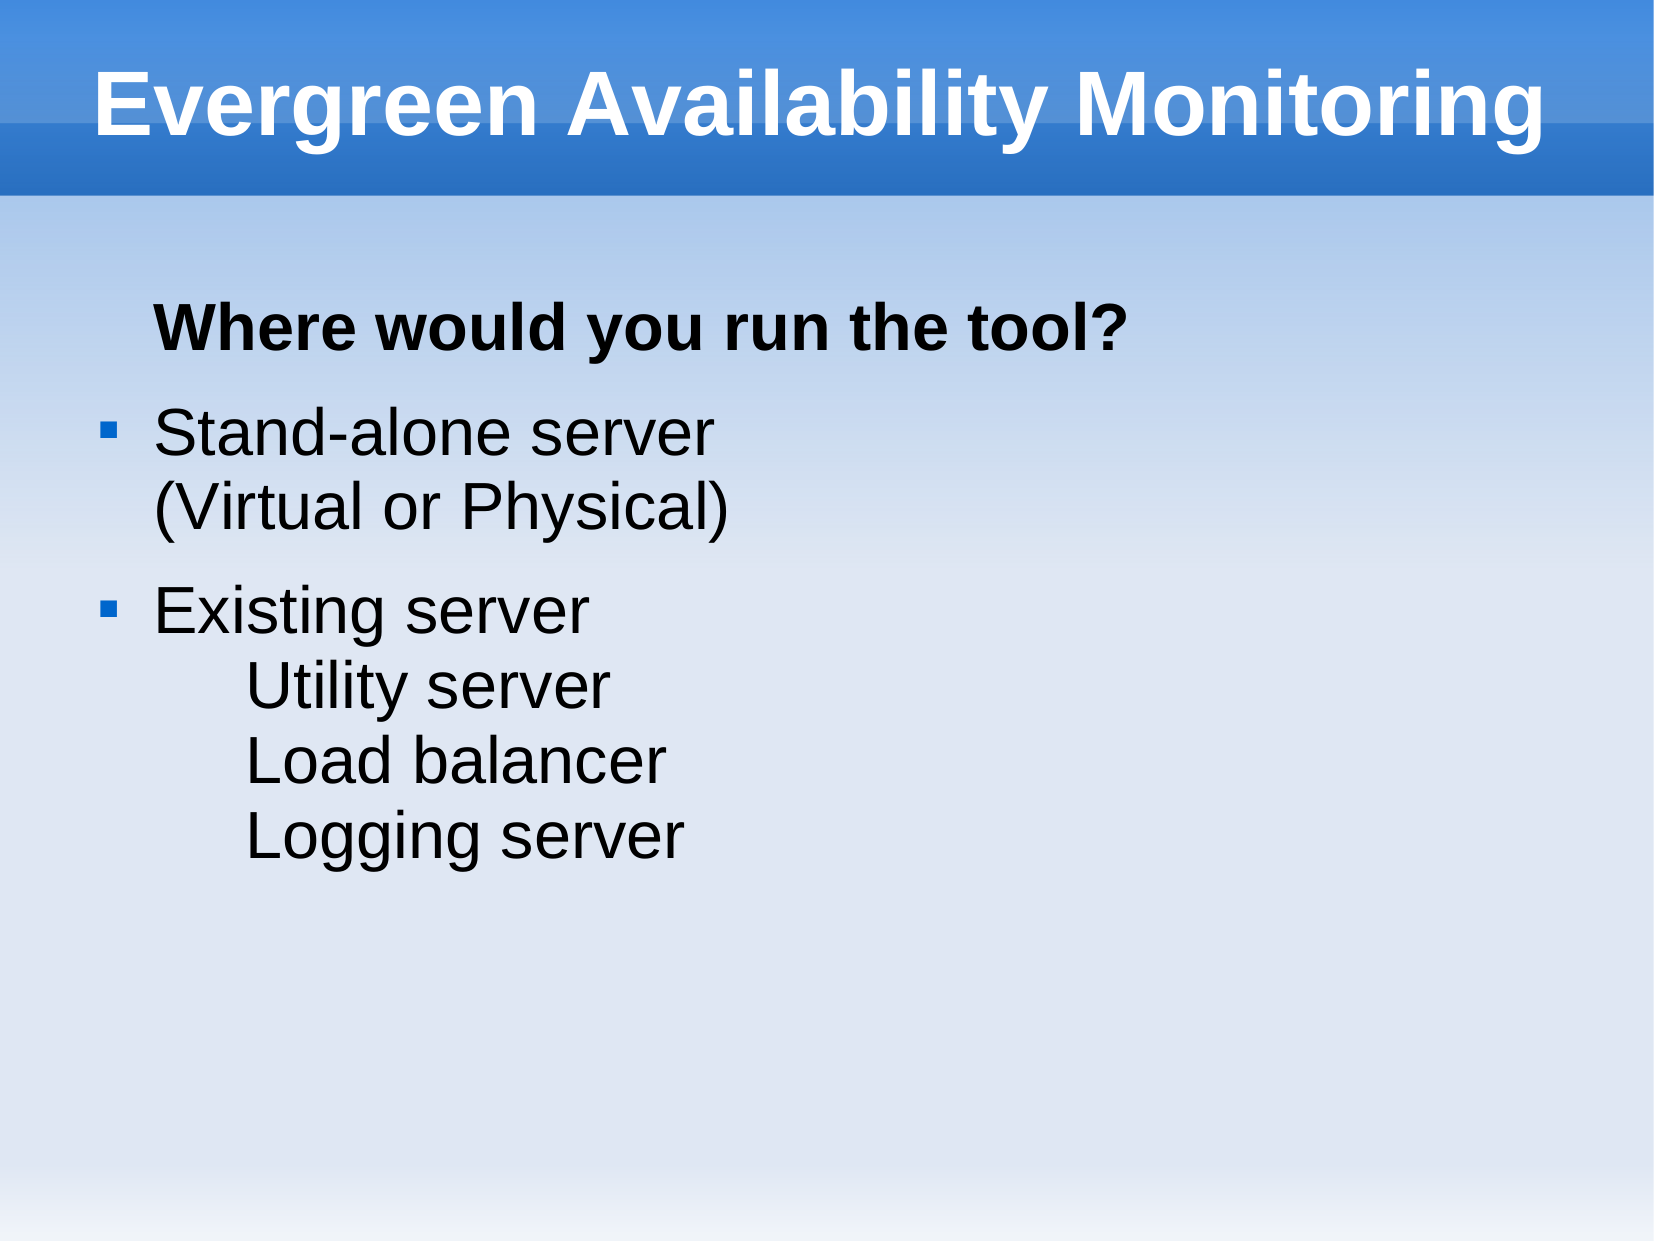

# Evergreen Availability Monitoring
Where would you run the tool?
Stand-alone server
(Virtual or Physical)
Existing server
	 Utility server
	 Load balancer
	 Logging server